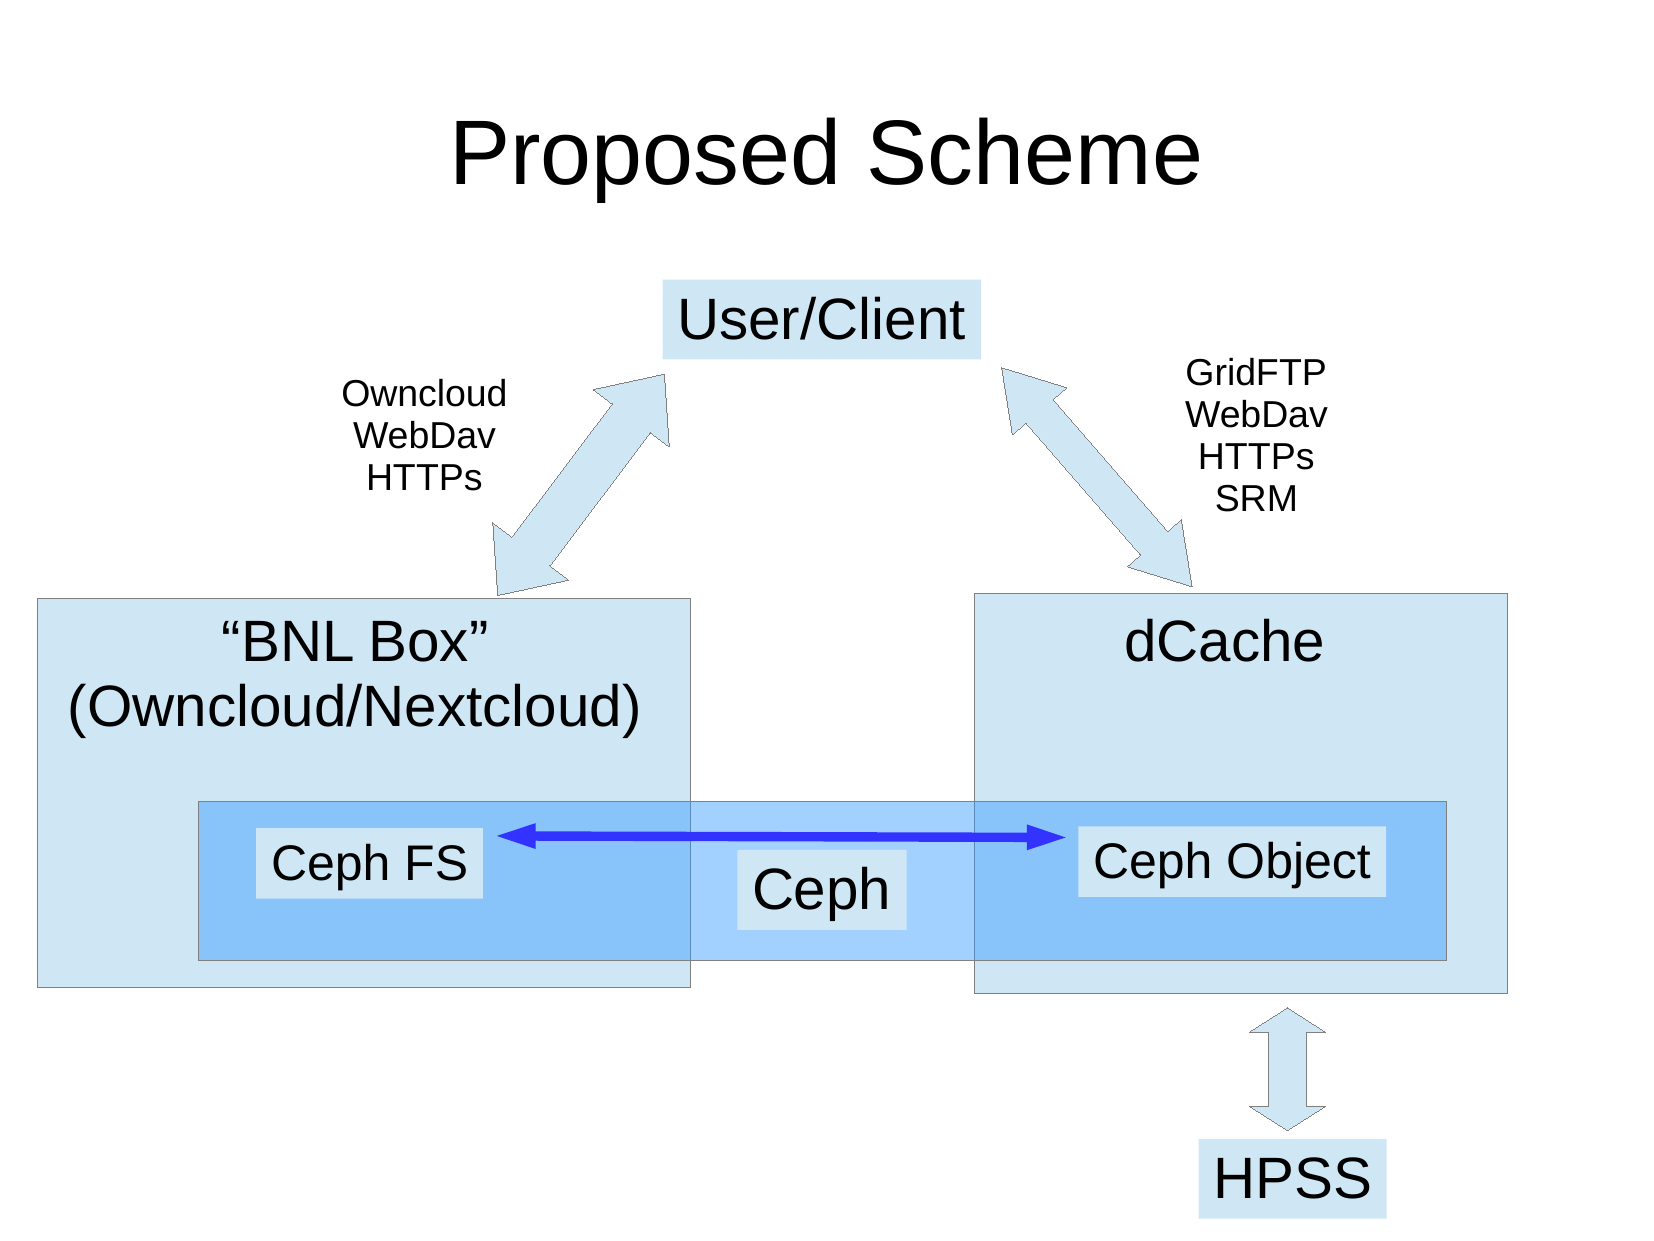

# Proposed Scheme
User/Client
GridFTP
WebDav
HTTPs
SRM
Owncloud
WebDav
HTTPs
dCache
“BNL Box”
(Owncloud/Nextcloud)
Ceph Object
Ceph FS
Ceph
HPSS